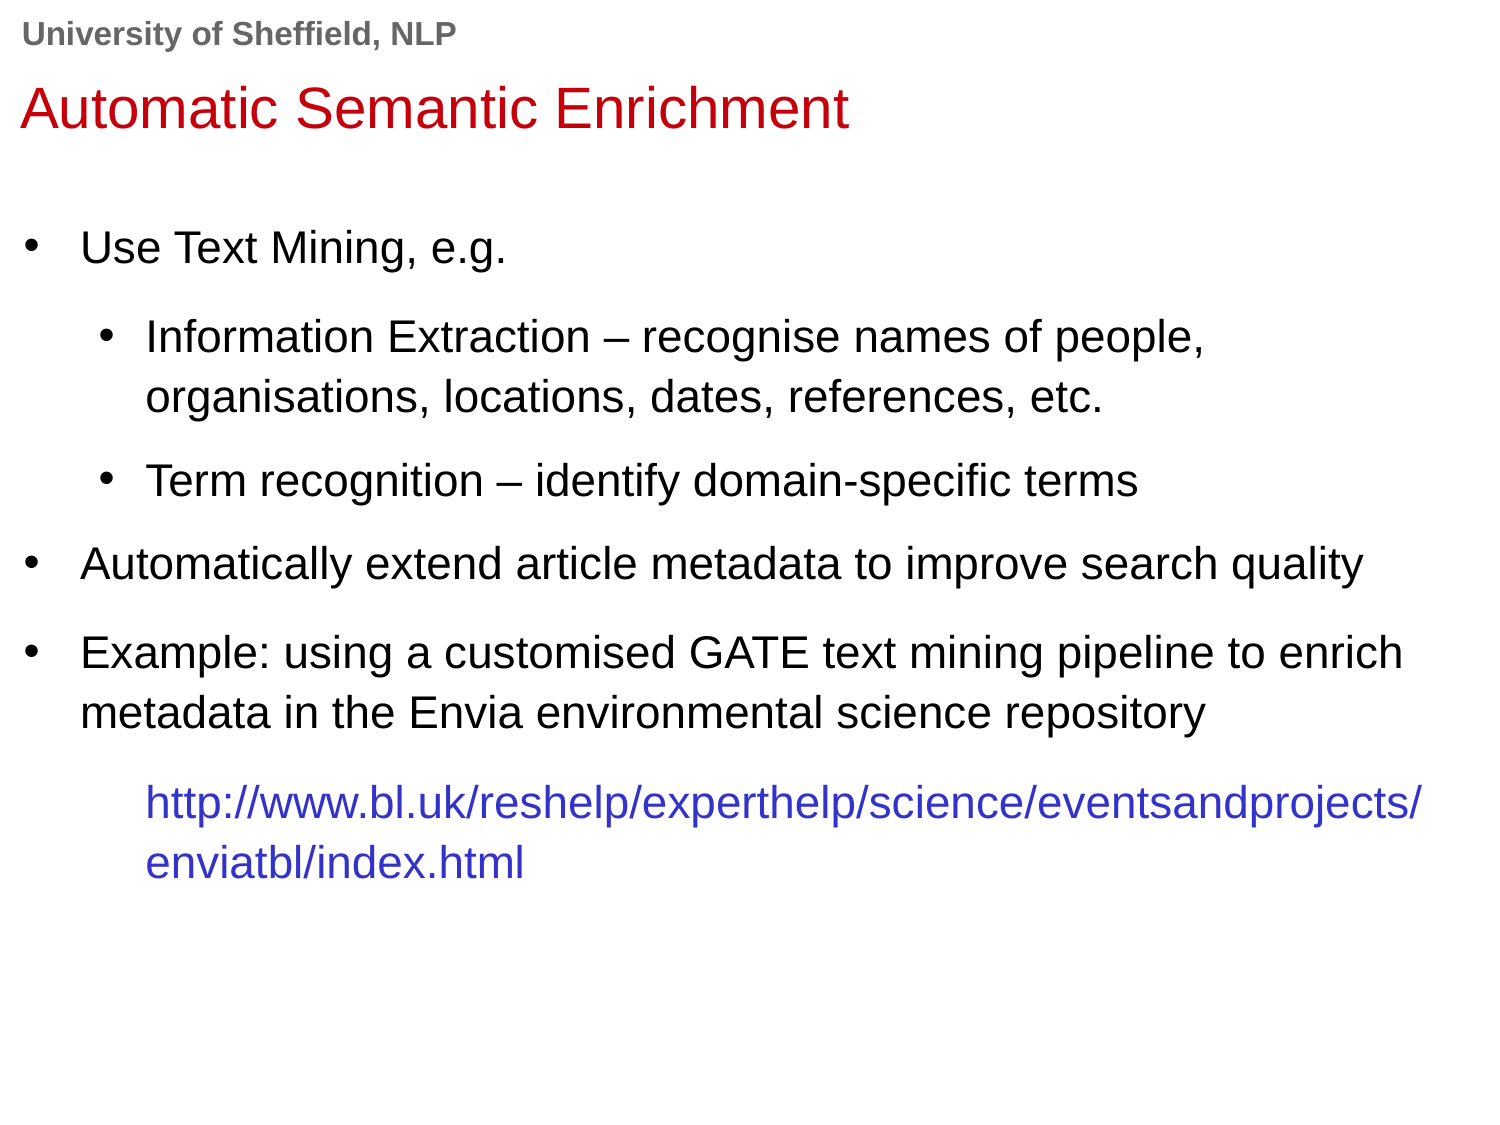

# Automatic Semantic Enrichment
Use Text Mining, e.g.
Information Extraction – recognise names of people, organisations, locations, dates, references, etc.
Term recognition – identify domain-specific terms
Automatically extend article metadata to improve search quality
Example: using a customised GATE text mining pipeline to enrich metadata in the Envia environmental science repository
http://www.bl.uk/reshelp/experthelp/science/eventsandprojects/enviatbl/index.html